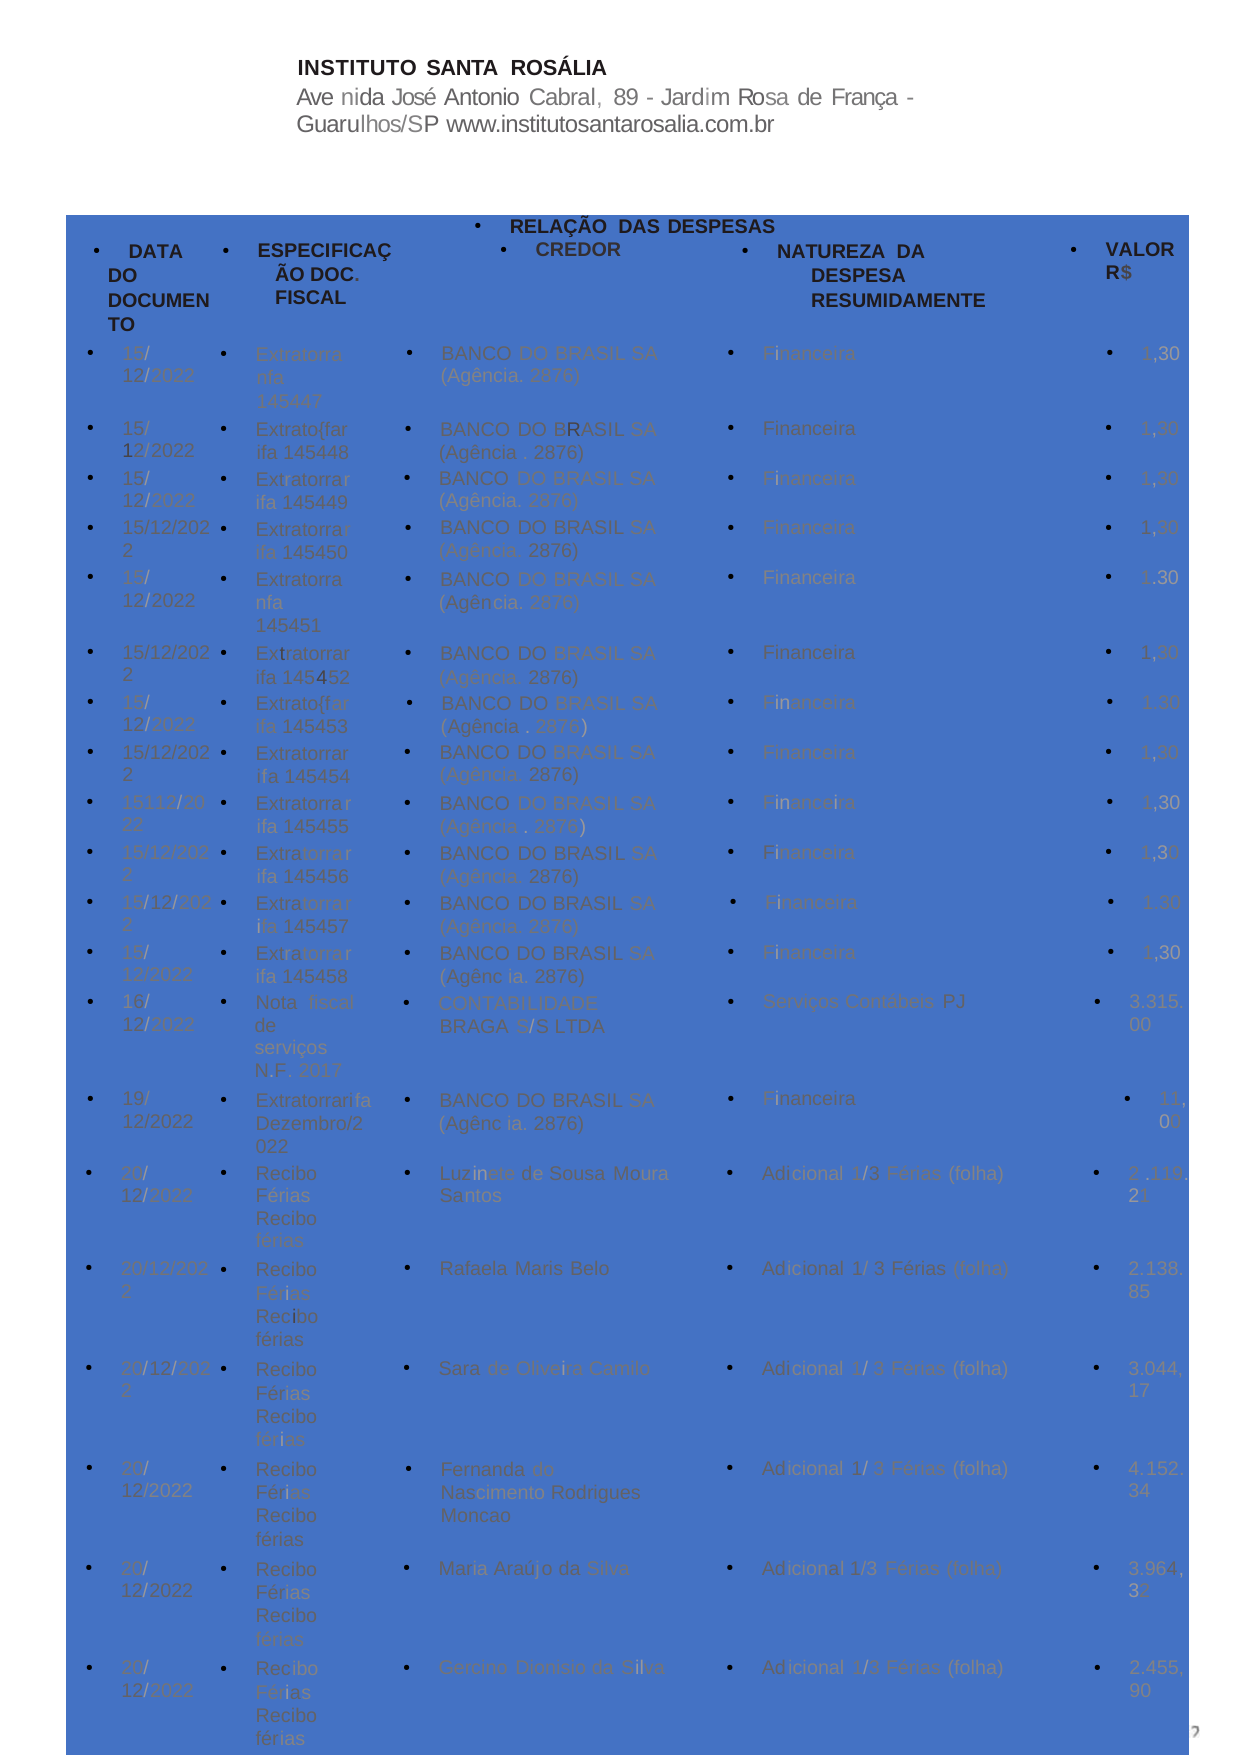

INSTITUTO SANTA ROSÁLIA
Ave nida José Antonio Cabral, 89 - Jardim Rosa de França - Guarulhos/SP www.institutosantarosalia.com.br
| RELAÇÃO DAS DESPESAS | | | | |
| --- | --- | --- | --- | --- |
| DATA DO DOCUMENTO | ESPECIFICAÇÃO DOC. FISCAL | CREDOR | NATUREZA DA DESPESA RESUMIDAMENTE | VALOR R$ |
| 15/ 12/2022 | Extratorranfa 145447 | BANCO DO BRASIL SA (Agência. 2876) | Financeira | 1,30 |
| 15/ 12/2022 | Extrato{farifa 145448 | BANCO DO BRASIL SA (Agência . 2876) | Financeira | 1,30 |
| 15/ 12/2022 | Extratorrarifa 145449 | BANCO DO BRASIL SA (Agência. 2876) | Financeira | 1,30 |
| 15/12/2022 | Extratorrarifa 145450 | BANCO DO BRASIL SA (Agência. 2876) | Financeira | 1,30 |
| 15/ 12/2022 | Extratorranfa 145451 | BANCO DO BRASIL SA (Agência. 2876) | Financeira | 1.30 |
| 15/12/2022 | Extratorrarifa 145452 | BANCO DO BRASIL SA (Agência. 2876) | Financeira | 1,30 |
| 15/ 12/2022 | Extrato{farifa 145453 | BANCO DO BRASIL SA (Agência . 2876) | Financeira | 1.30 |
| 15/12/2022 | Extratorrarifa 145454 | BANCO DO BRASIL SA (Agência. 2876) | Financeira | 1,30 |
| 15112/2022 | Extratorrarifa 145455 | BANCO DO BRASIL SA (Agência . 2876) | Financeira | 1,30 |
| 15/12/2022 | Extratorrarifa 145456 | BANCO DO BRASIL SA (Agência. 2876) | Financeira | 1,30 |
| 15/12/2022 | Extratorrarifa 145457 | BANCO DO BRASIL SA (Agência. 2876) | Financeira | 1.30 |
| 15/ 12/2022 | Extratorrarifa 145458 | BANCO DO BRASIL SA (Agênc ia. 2876) | Financeira | 1,30 |
| 16/ 12/2022 | Nota fiscal de serviços N.F. 2017 | CONTABILIDADE BRAGA S/S LTDA | Serviços Contábeis PJ | 3.315.00 |
| 19/ 12/2022 | Extratorrarifa Dezembro/2022 | BANCO DO BRASIL SA (Agênc ia. 2876) | Financeira | 11,00 |
| 20/ 12/2022 | Recibo Férias Recibo férias | Luzinete de Sousa Moura Santos | Adicional 1/3 Férias (folha) | 2 .119.21 |
| 20/12/2022 | Recibo Férias Recibo férias | Rafaela Maris Belo | Adicional 1/ 3 Férias (folha) | 2.138.85 |
| 20/12/2022 | Recibo Férias Recibo férias | Sara de Oliveira Camilo | Adicional 1/ 3 Férias (folha) | 3.044,17 |
| 20/ 12/2022 | Recibo Férias Recibo férias | Fernanda do Nascimento Rodrigues Moncao | Adicional 1/ 3 Férias (folha) | 4.152.34 |
| 20/ 12/2022 | Recibo Férias Recibo férias | Maria Araújo da Silva | Adicional 1/3 Férias (folha) | 3.964,32 |
| 20/ 12/2022 | Recibo Férias Recibo férias | Gercino Dionisio da Silva | Adicional 1/3 Férias (folha) | 2.455,90 |
| 20/12/2022 | Recibo Férias Recibo férias | Bianca Batista da Conceição | Adicional 1/3 Férias (folha) | 3.174,34 |